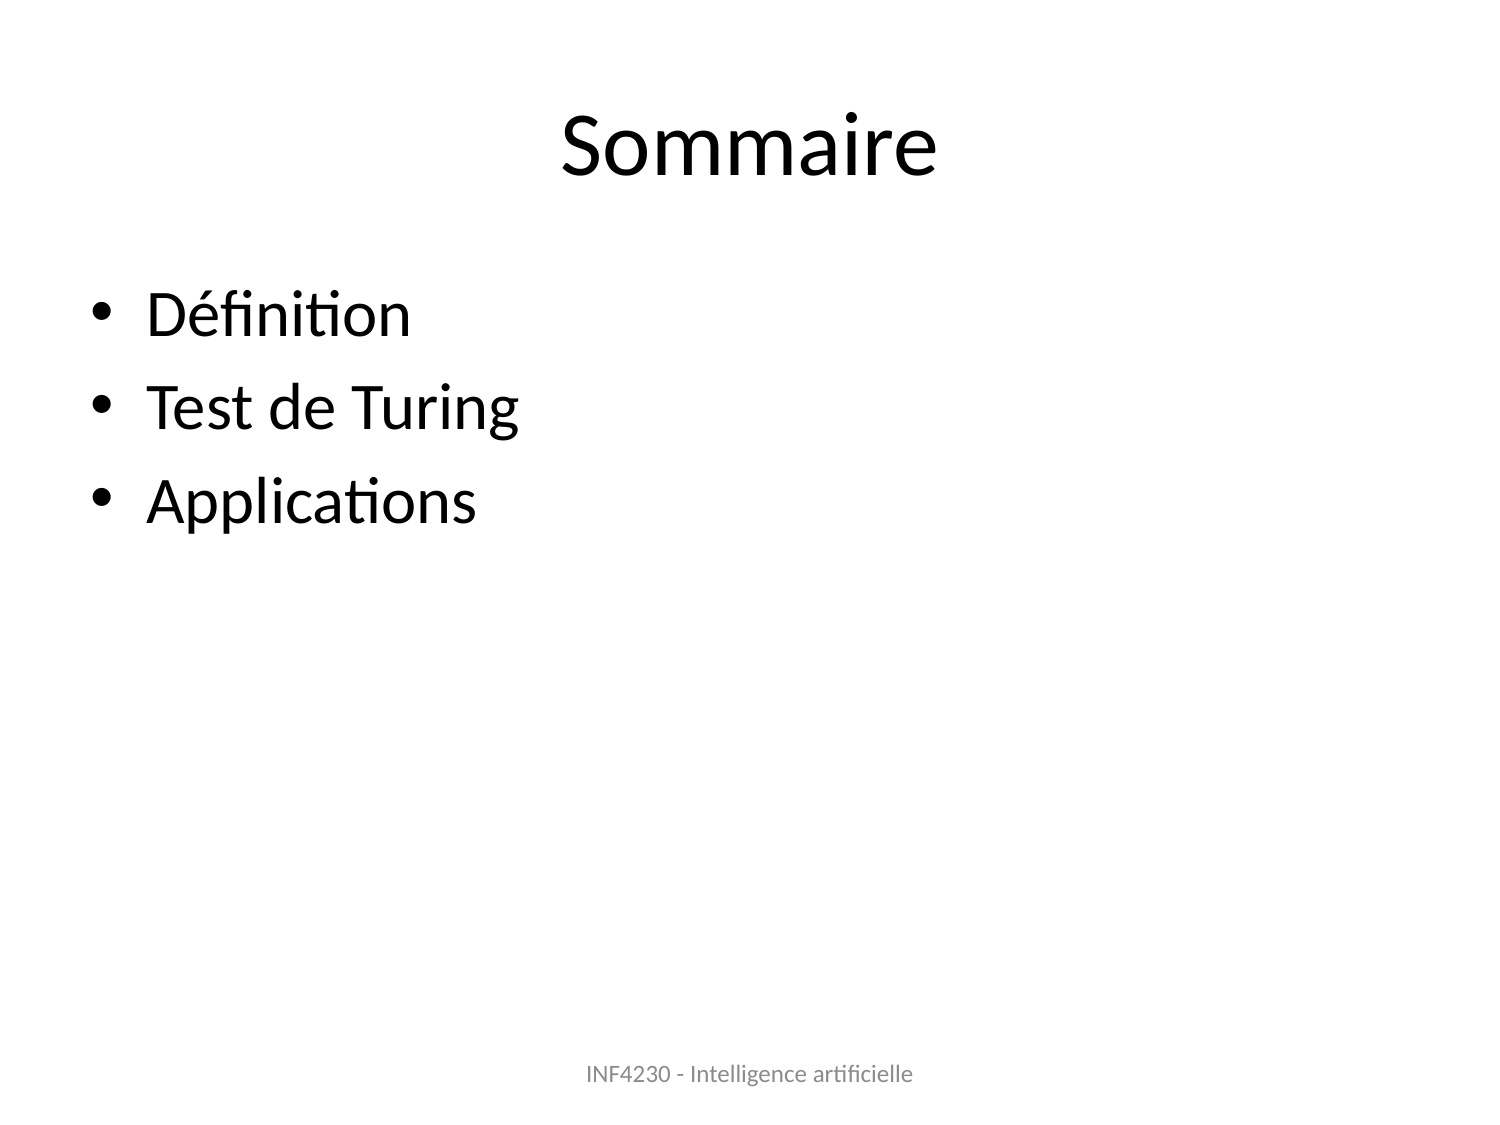

# Sommaire
Définition
Test de Turing
Applications
INF4230 - Intelligence artificielle